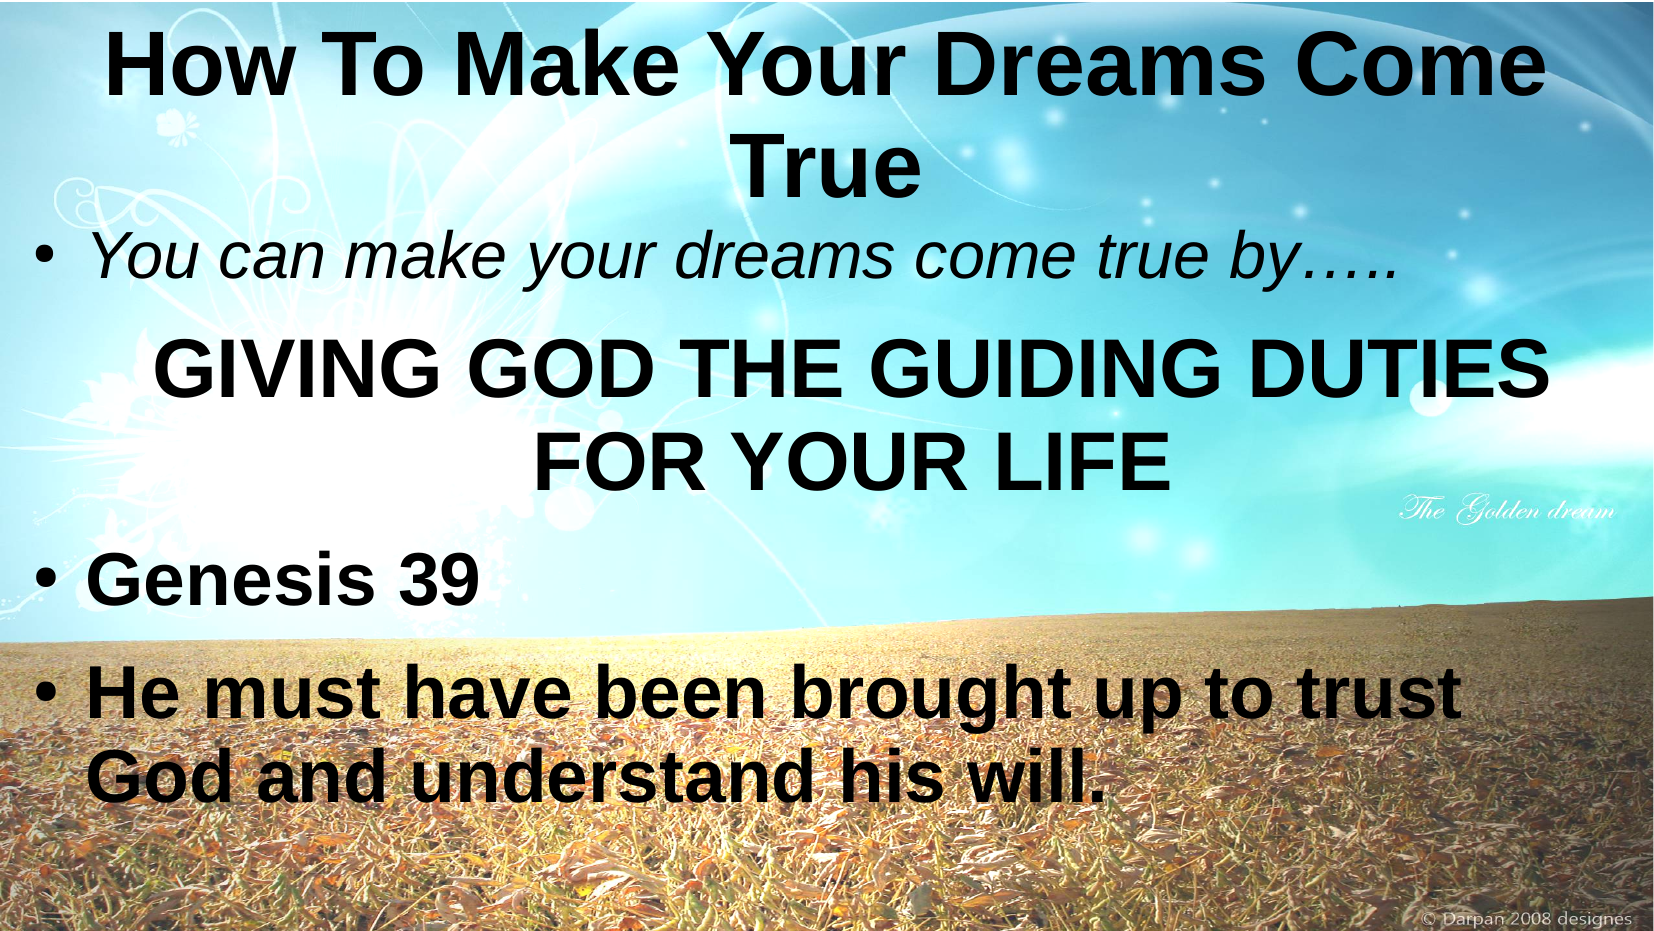

# How To Make Your Dreams Come True
You can make your dreams come true by…..
GIVING GOD THE GUIDING DUTIES FOR YOUR LIFE
Genesis 39
He must have been brought up to trust God and understand his will.